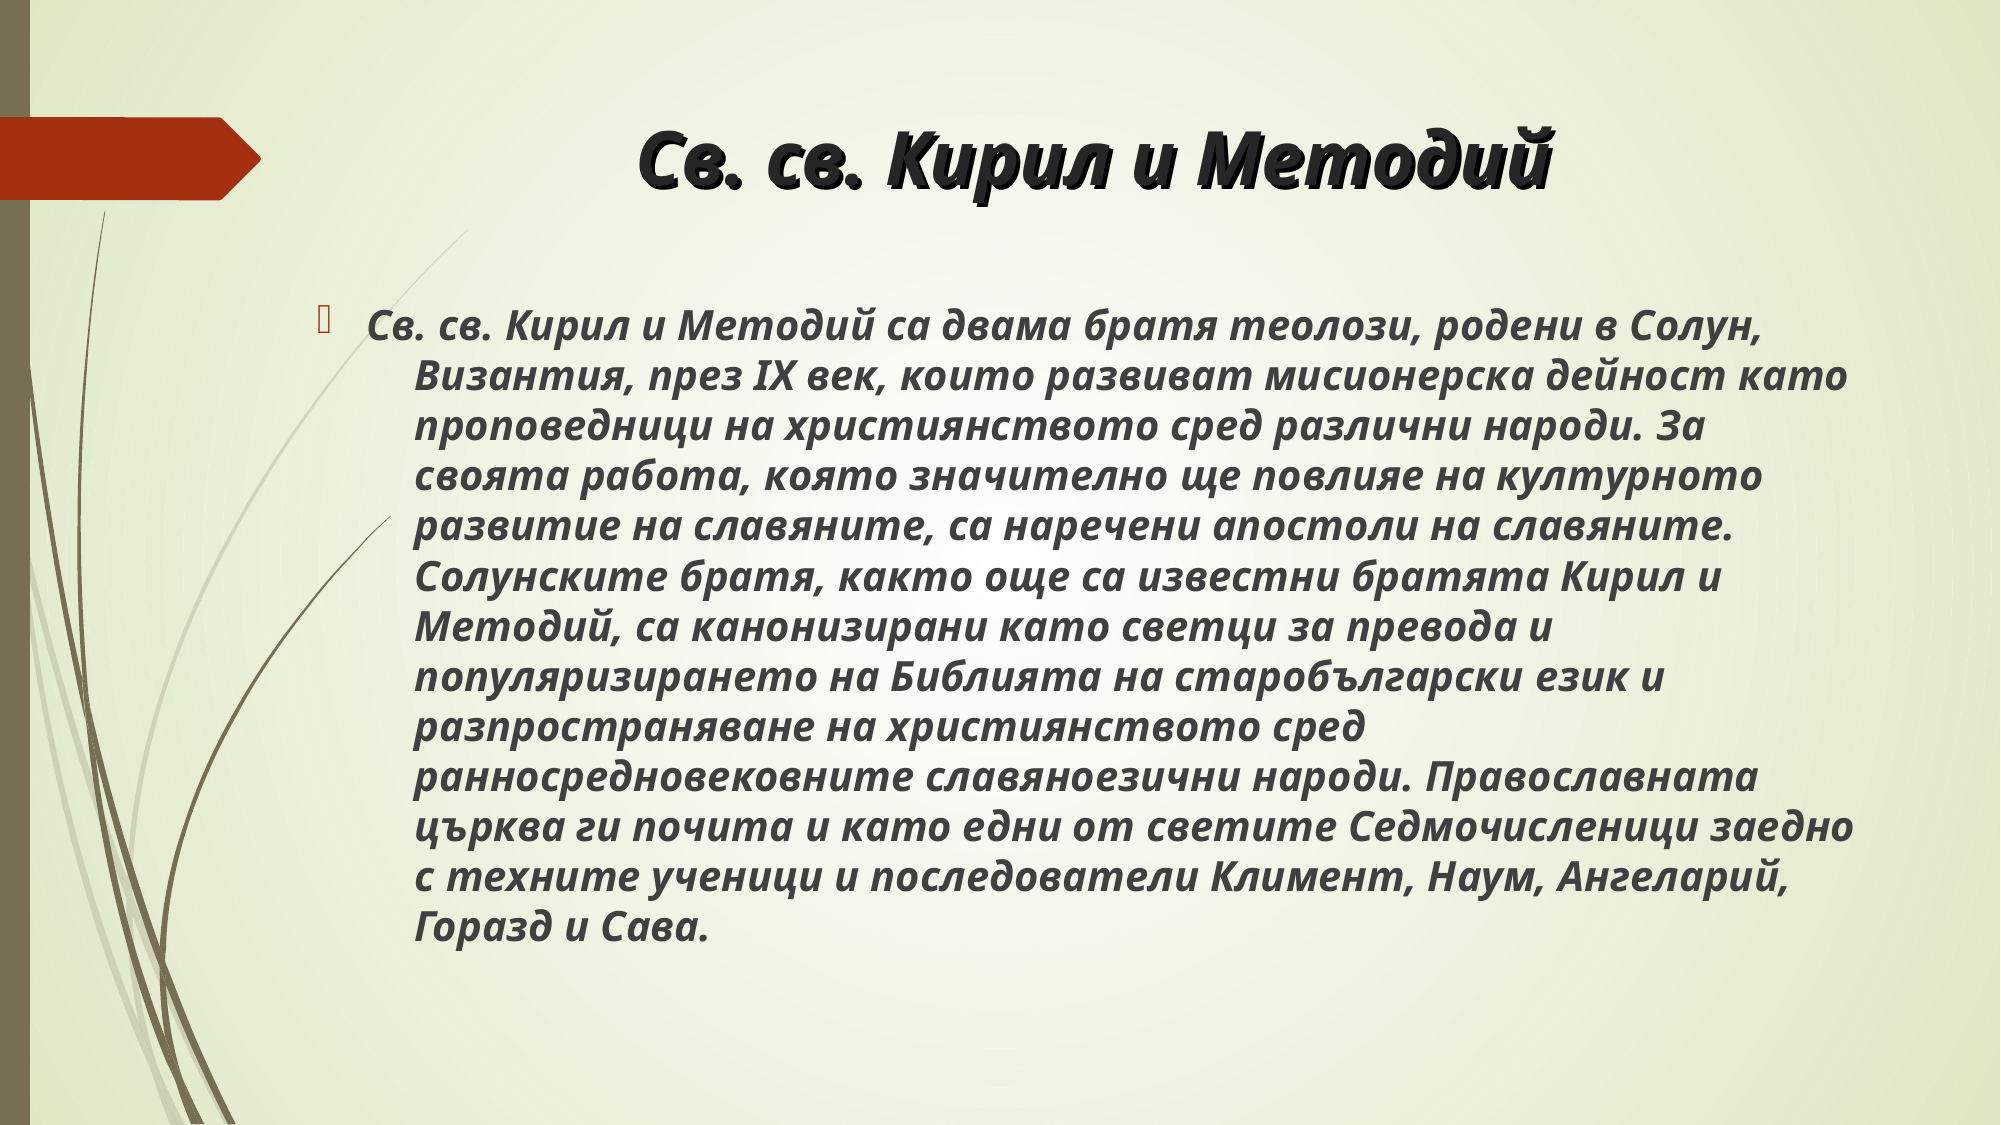

# Св. св. Кирил и Методий
Св. св. Кирил и Методий са двама братя теолози, родени в Солун, Византия, през IX век, които развиват мисионерска дейност като проповедници на християнството сред различни народи. За своята работа, която значително ще повлияе на културното развитие на славяните, са наречени апостоли на славяните. Солунските братя, както още са известни братята Кирил и Методий, са канонизирани като светци за превода и популяризирането на Библията на старобългарски език и разпространяване на християнството сред ранносредновековните славяноезични народи. Православната църква ги почита и като едни от светите Седмочисленици заедно с техните ученици и последователи Климент, Наум, Ангеларий, Горазд и Сава.